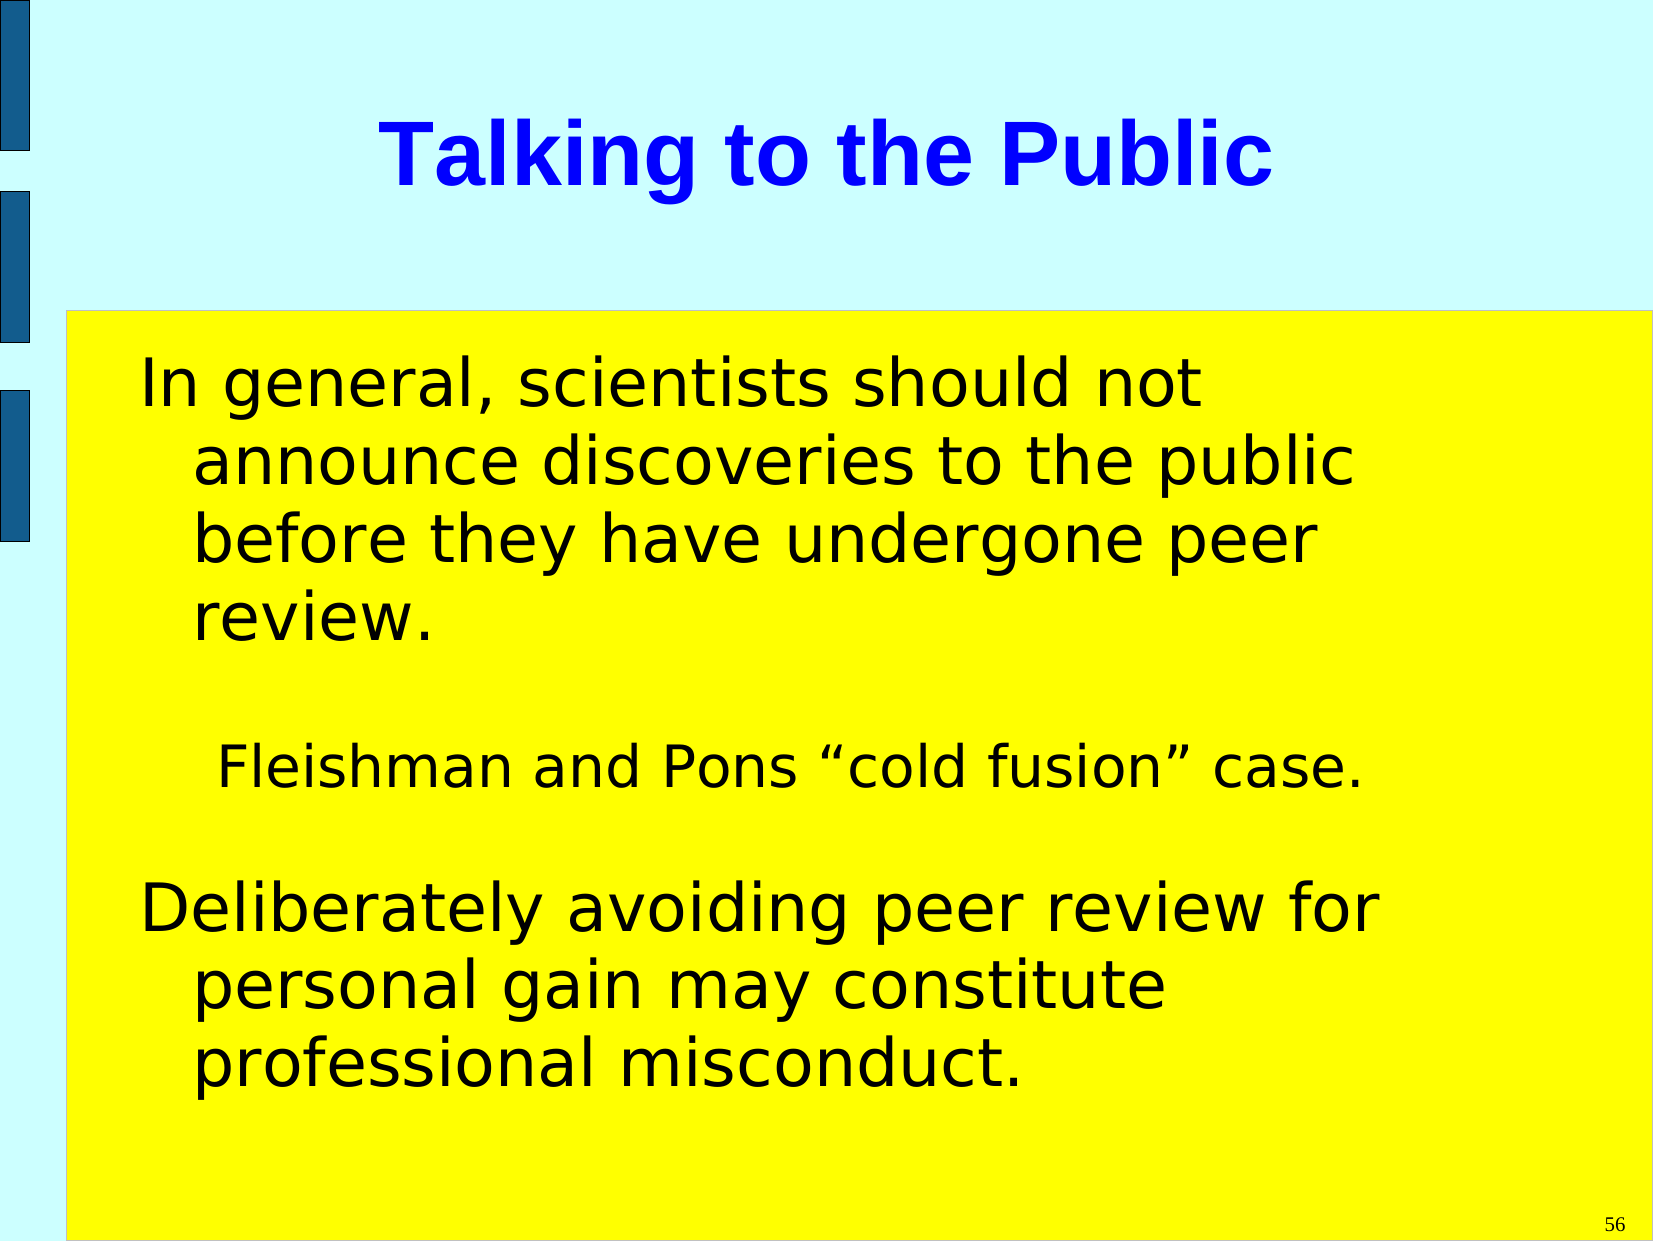

# Talking to the Public
In general, scientists should not announce discoveries to the public before they have undergone peer review.
Fleishman and Pons “cold fusion” case.
Deliberately avoiding peer review for personal gain may constitute professional misconduct.